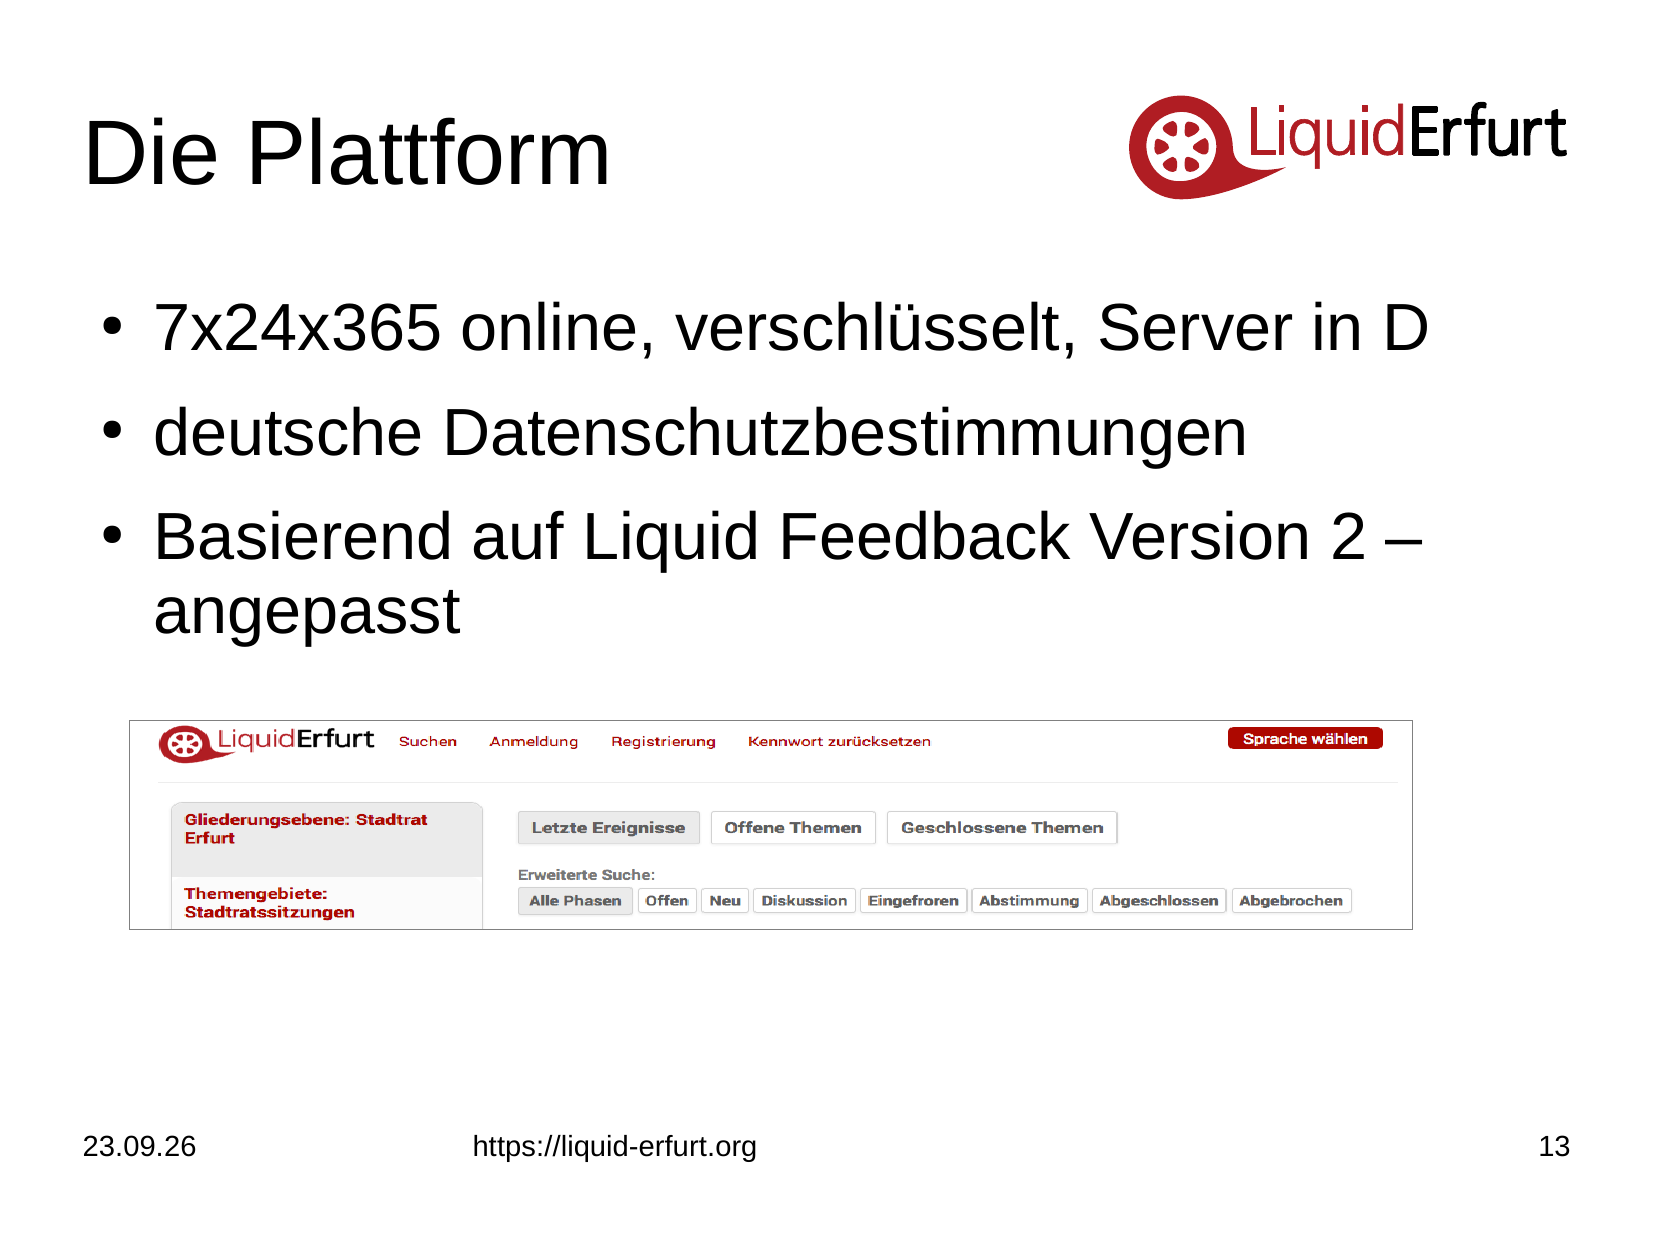

# Die Plattform
7x24x365 online, verschlüsselt, Server in D
deutsche Datenschutzbestimmungen
Basierend auf Liquid Feedback Version 2 – angepasst
https://liquid-erfurt.org
13